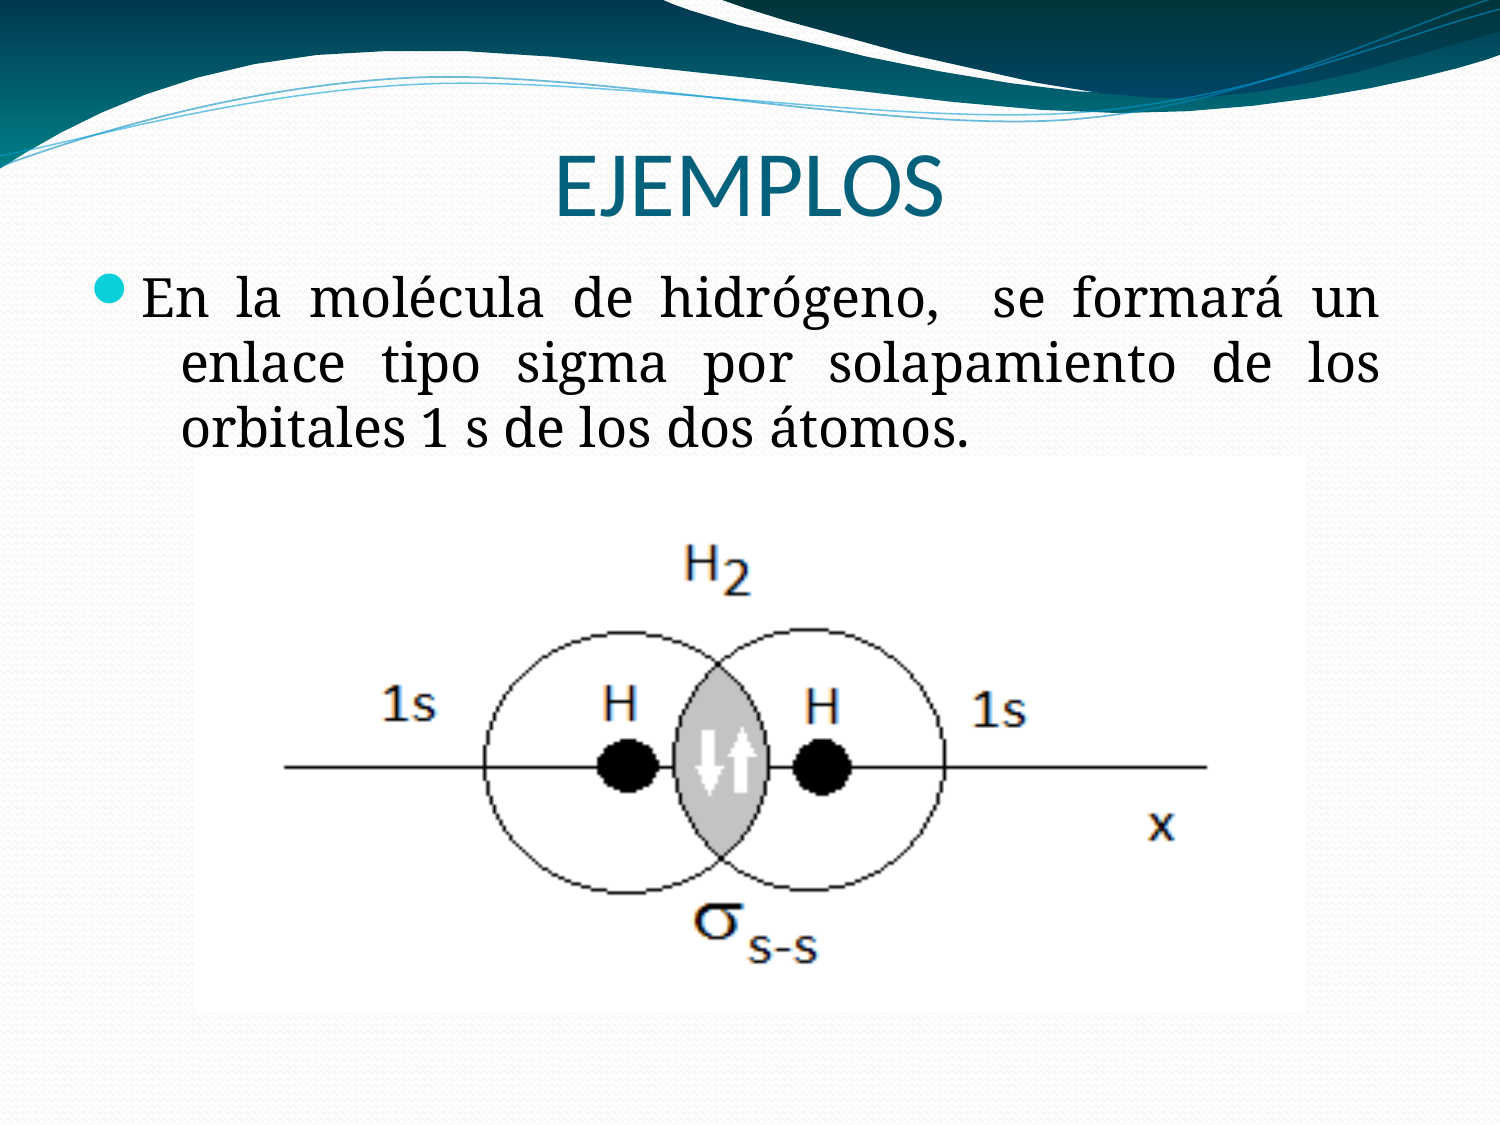

# EJEMPLOS
En la molécula de hidrógeno, se formará un enlace tipo sigma por solapamiento de los orbitales 1 s de los dos átomos.